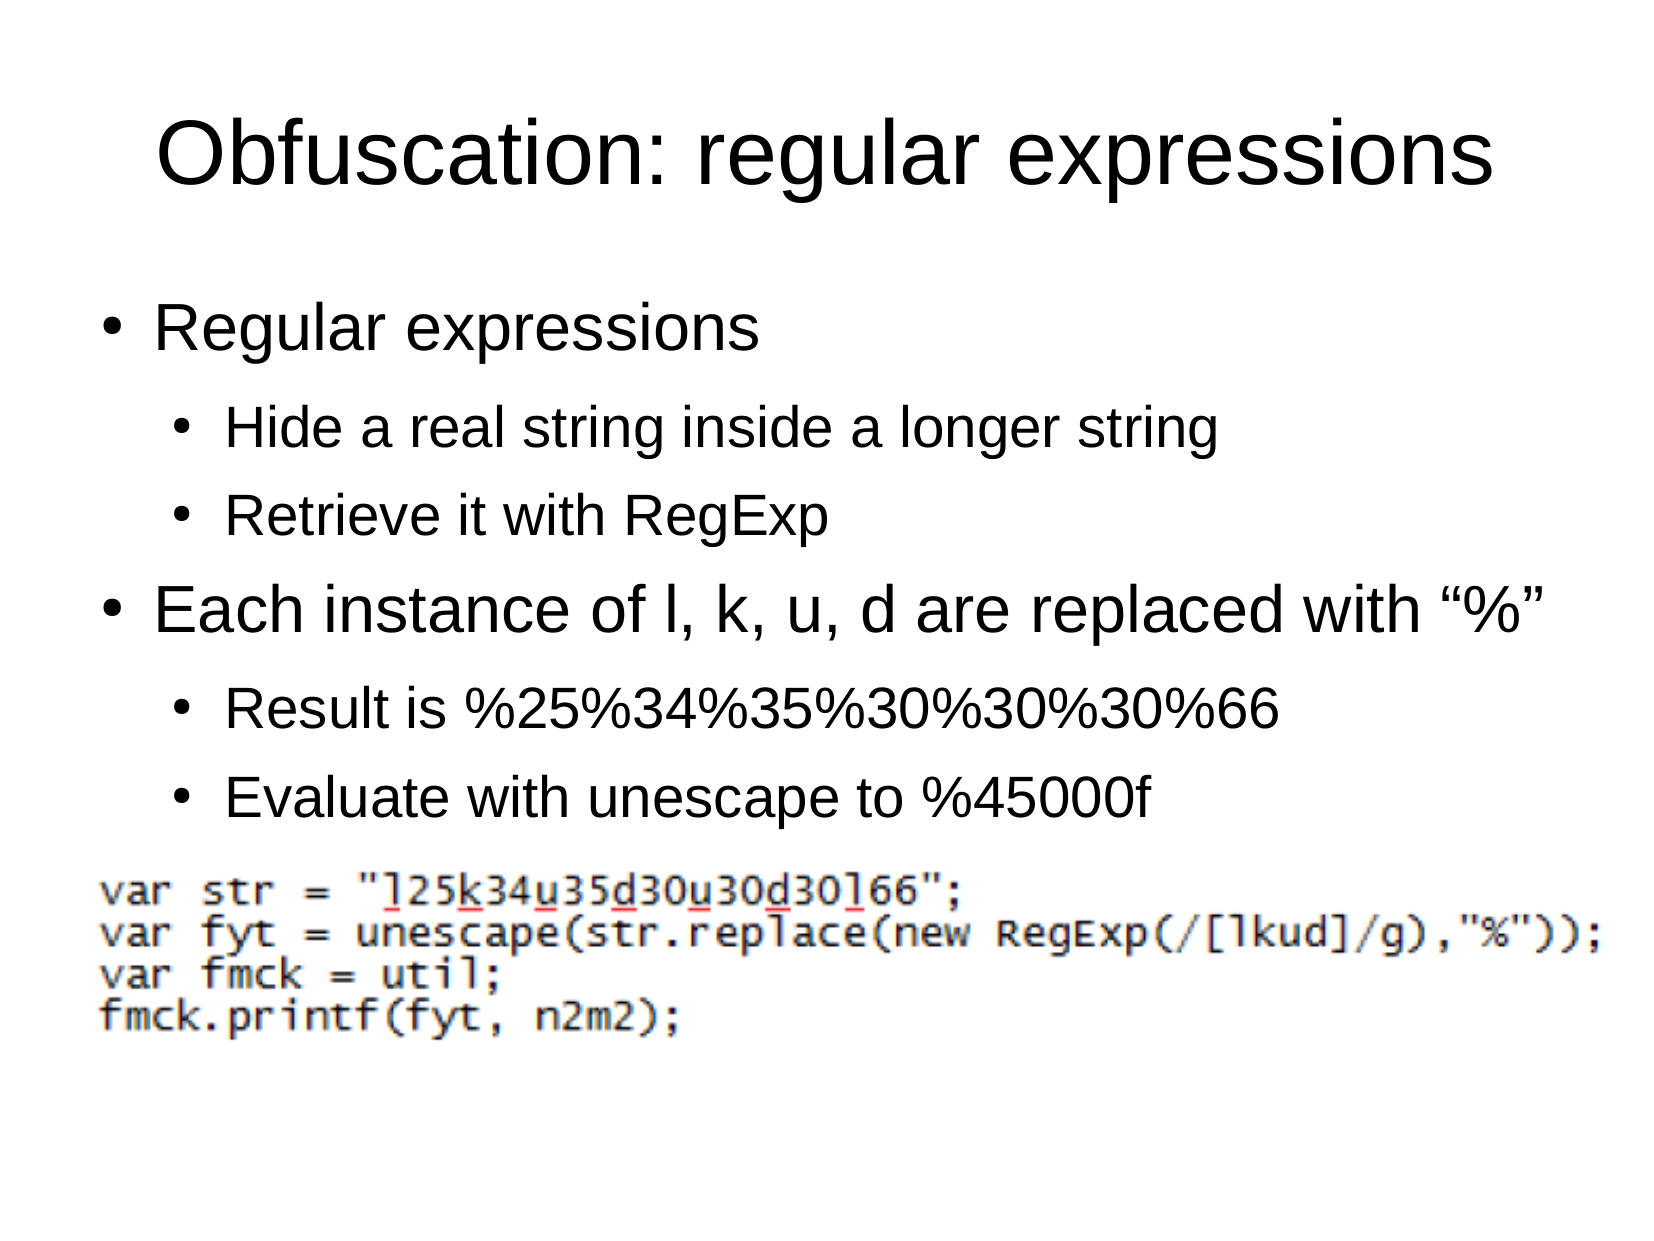

# Obfuscation: regular expressions
Regular expressions
Hide a real string inside a longer string
Retrieve it with RegExp
Each instance of l, k, u, d are replaced with “%”
Result is %25%34%35%30%30%30%66
Evaluate with unescape to %45000f